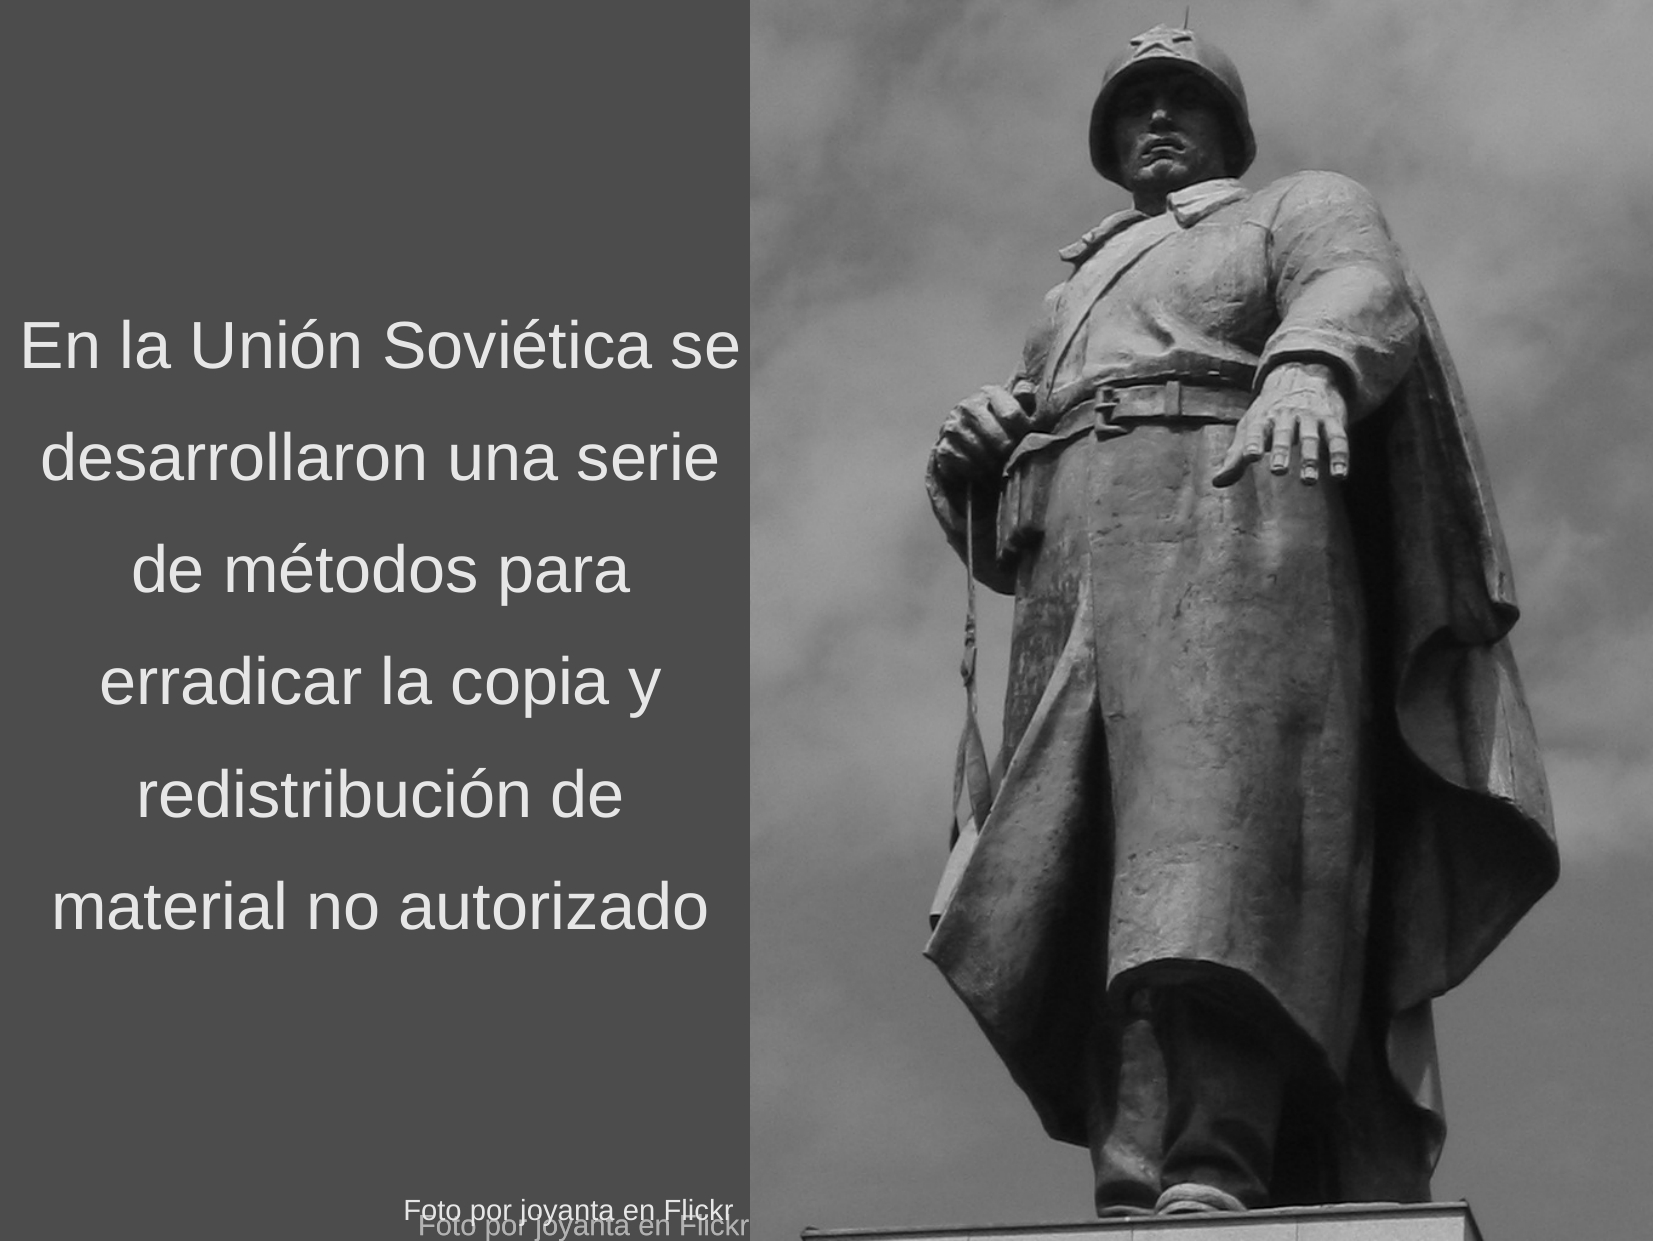

# En la Unión Soviética se desarrollaron una serie de métodos para erradicar la copia y redistribución de material no autorizado
Foto por joyanta en Flickr